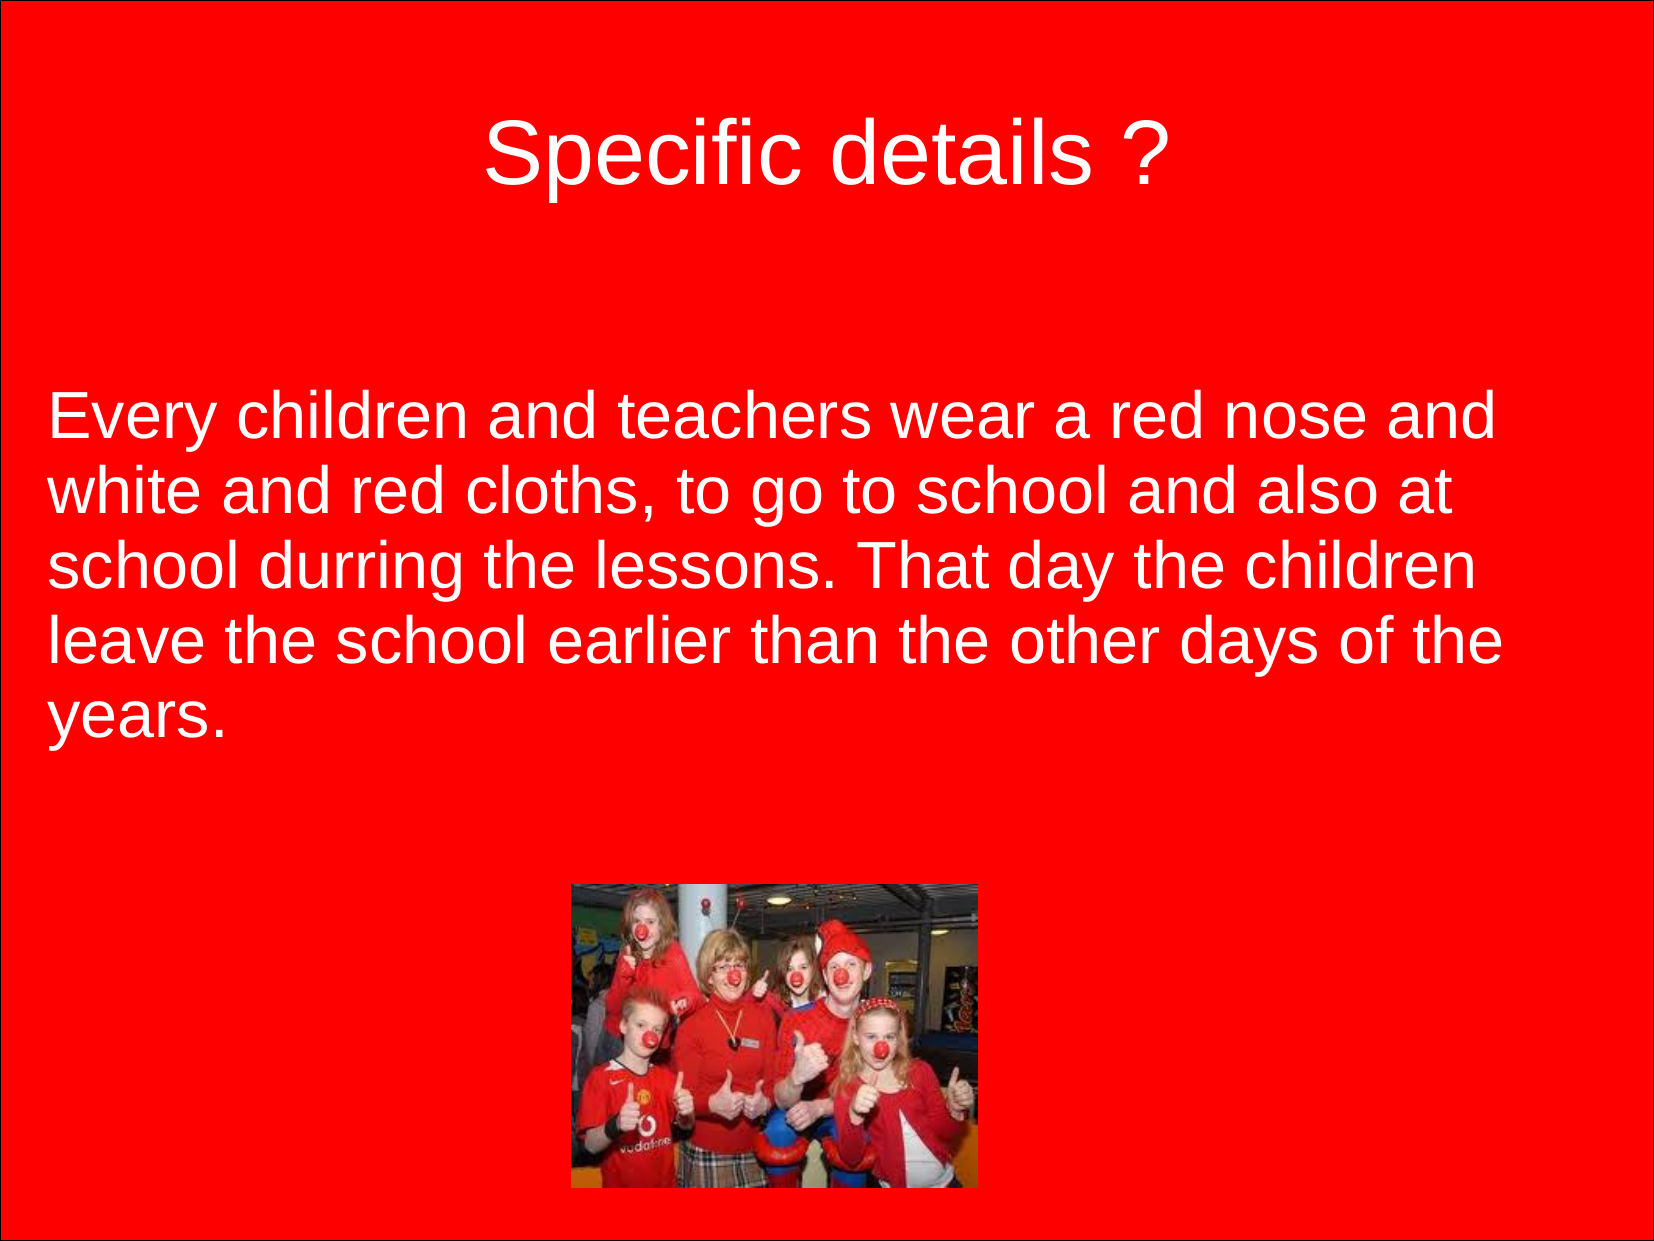

# Specific details ?
Every children and teachers wear a red nose and white and red cloths, to go to school and also at school durring the lessons. That day the children leave the school earlier than the other days of the years.